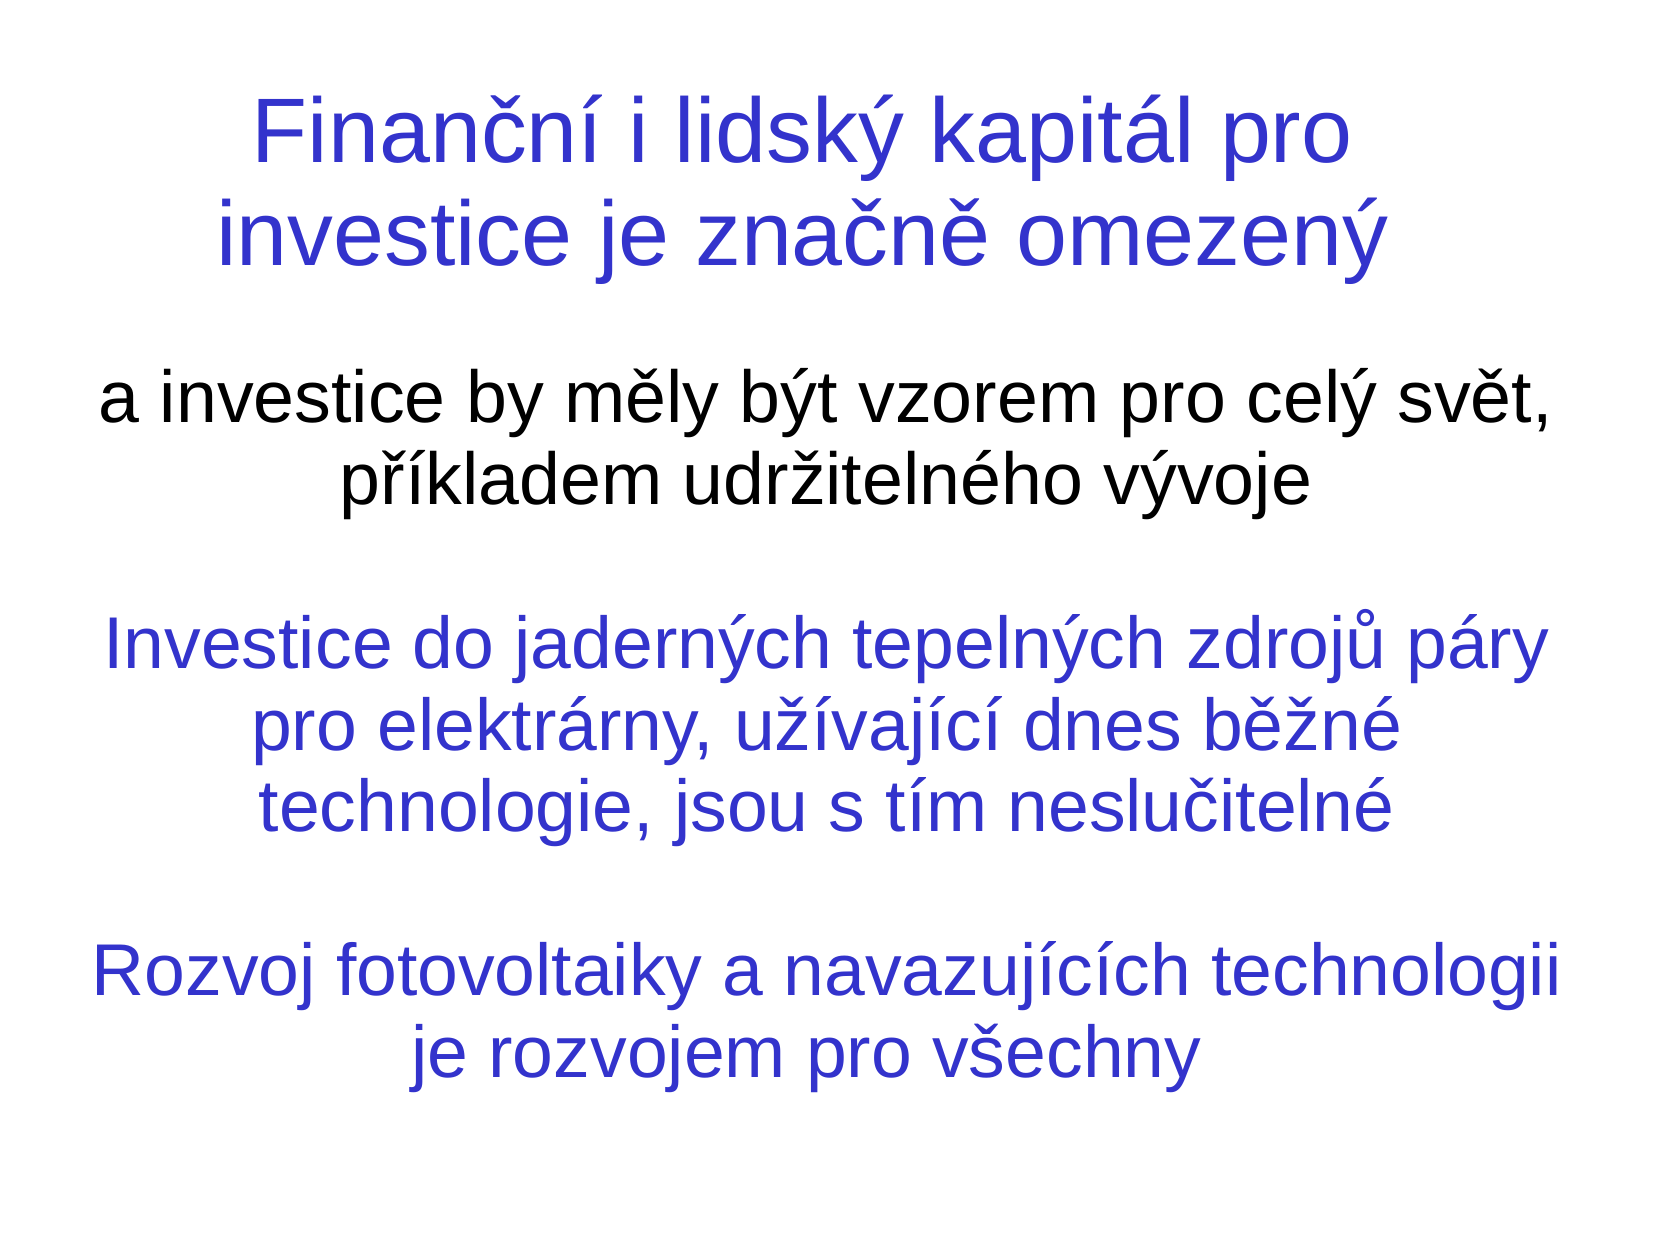

# Finanční i lidský kapitál pro investice je značně omezený
a investice by měly být vzorem pro celý svět, příkladem udržitelného vývoje
Investice do jaderných tepelných zdrojů páry pro elektrárny, užívající dnes běžné technologie, jsou s tím neslučitelné
Rozvoj fotovoltaiky a navazujících technologii je rozvojem pro všechny